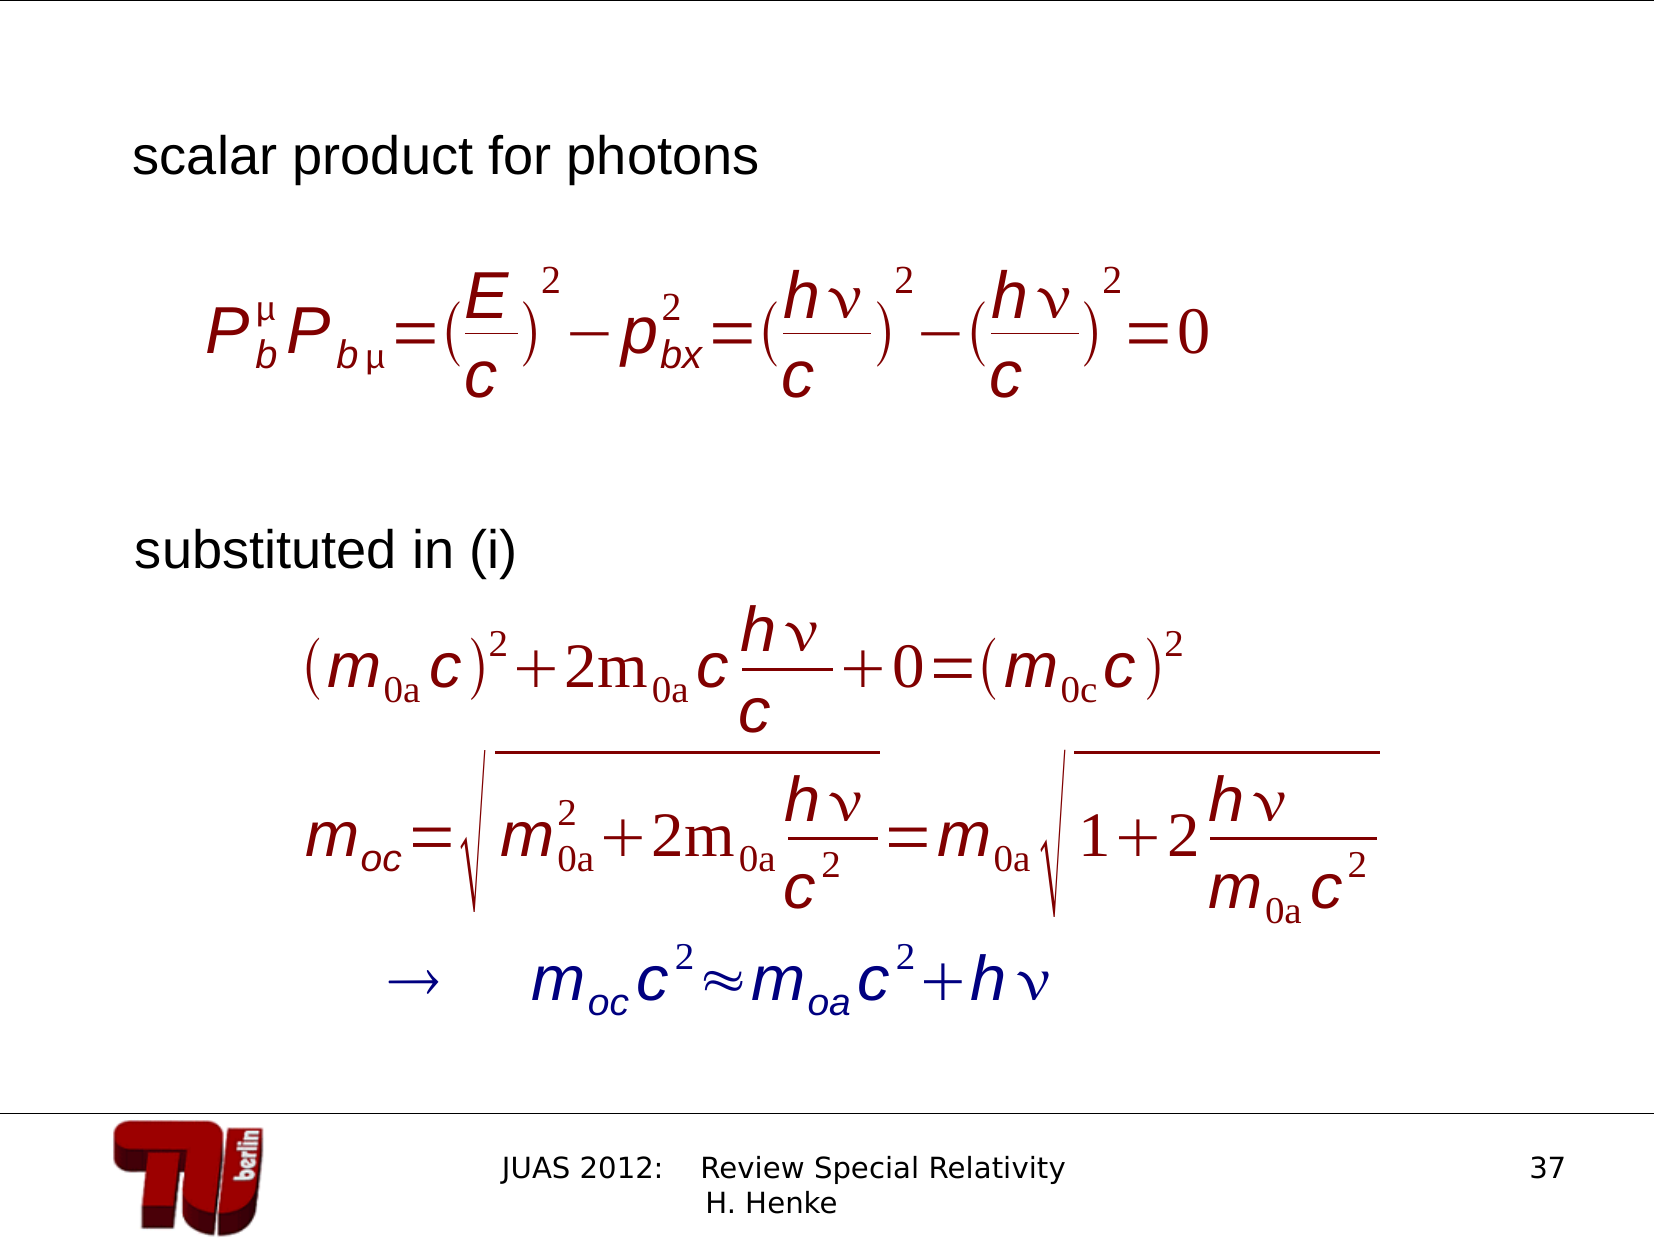

scalar product for photons
substituted in (i)
37